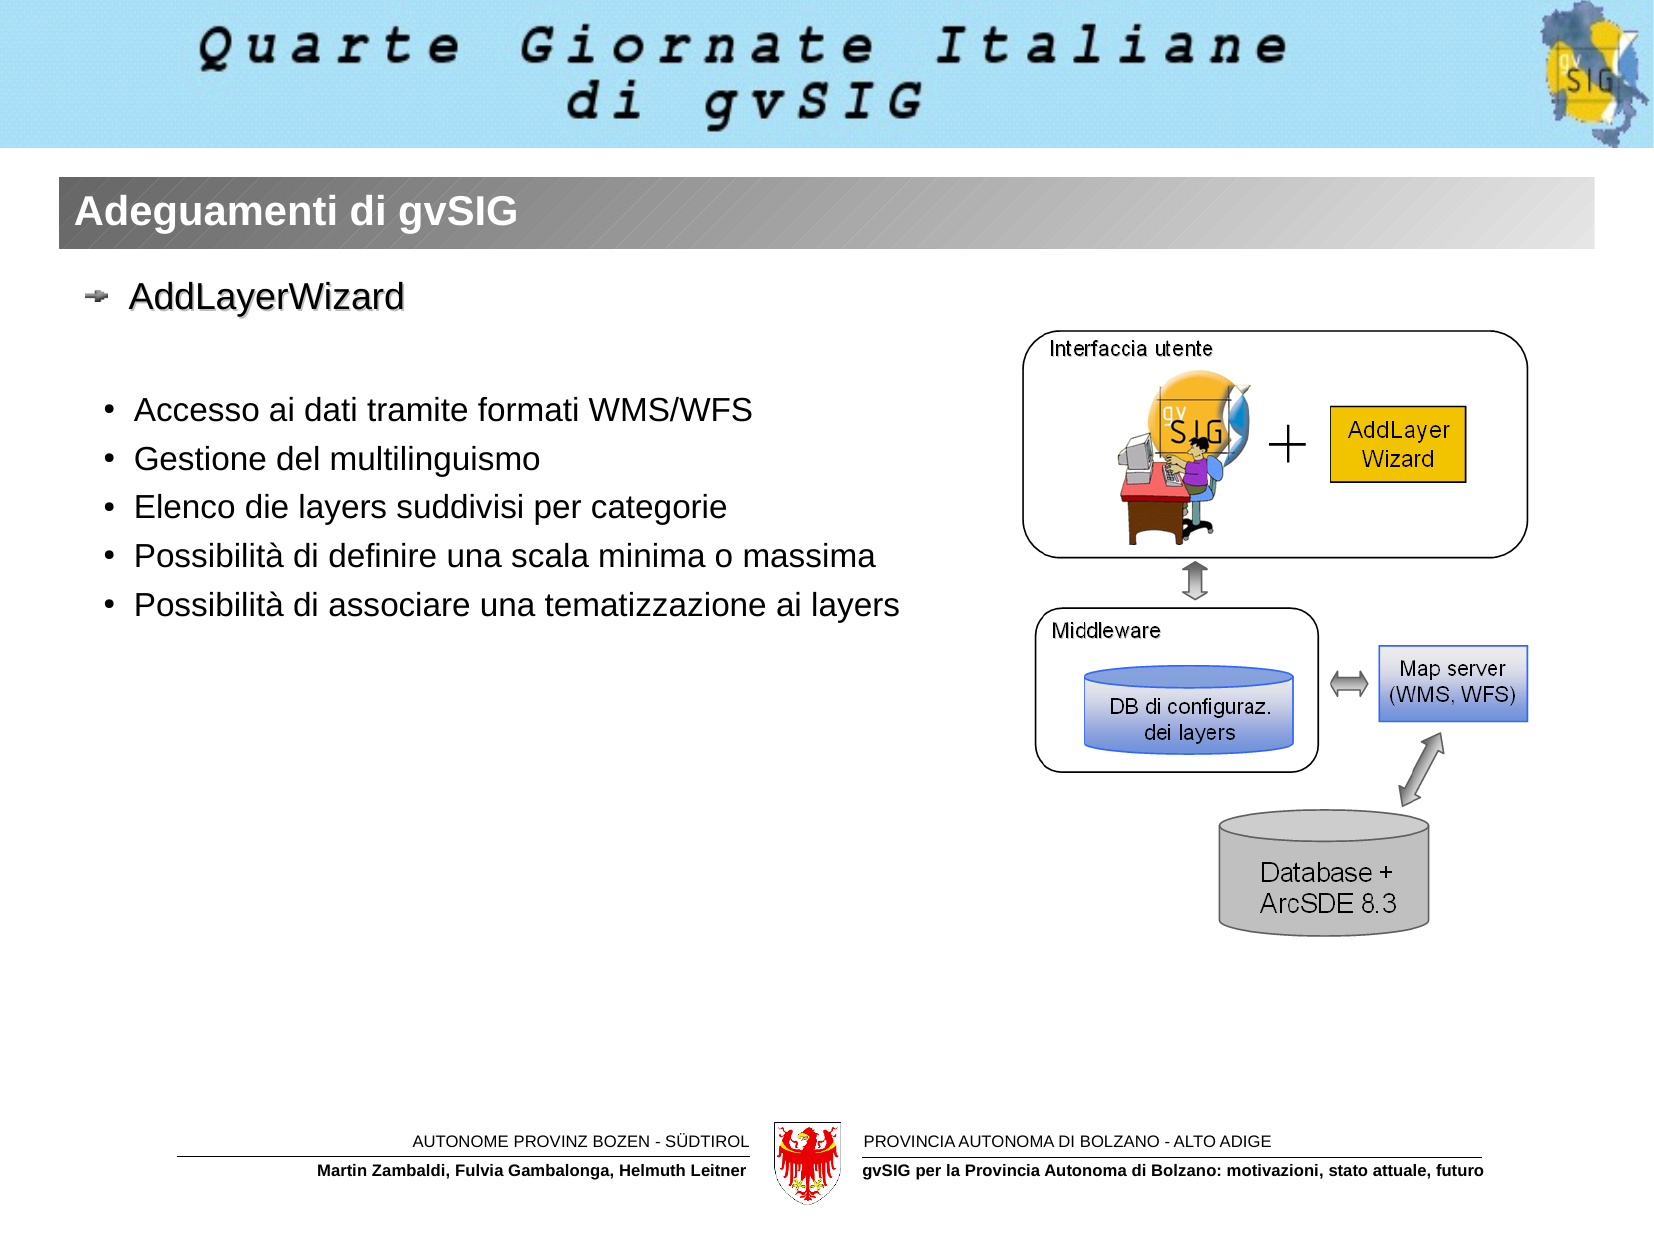

Adeguamenti di gvSIG
 AddLayerWizard
 Accesso ai dati tramite formati WMS/WFS
 Gestione del multilinguismo
 Elenco die layers suddivisi per categorie
 Possibilità di definire una scala minima o massima
 Possibilità di associare una tematizzazione ai layers